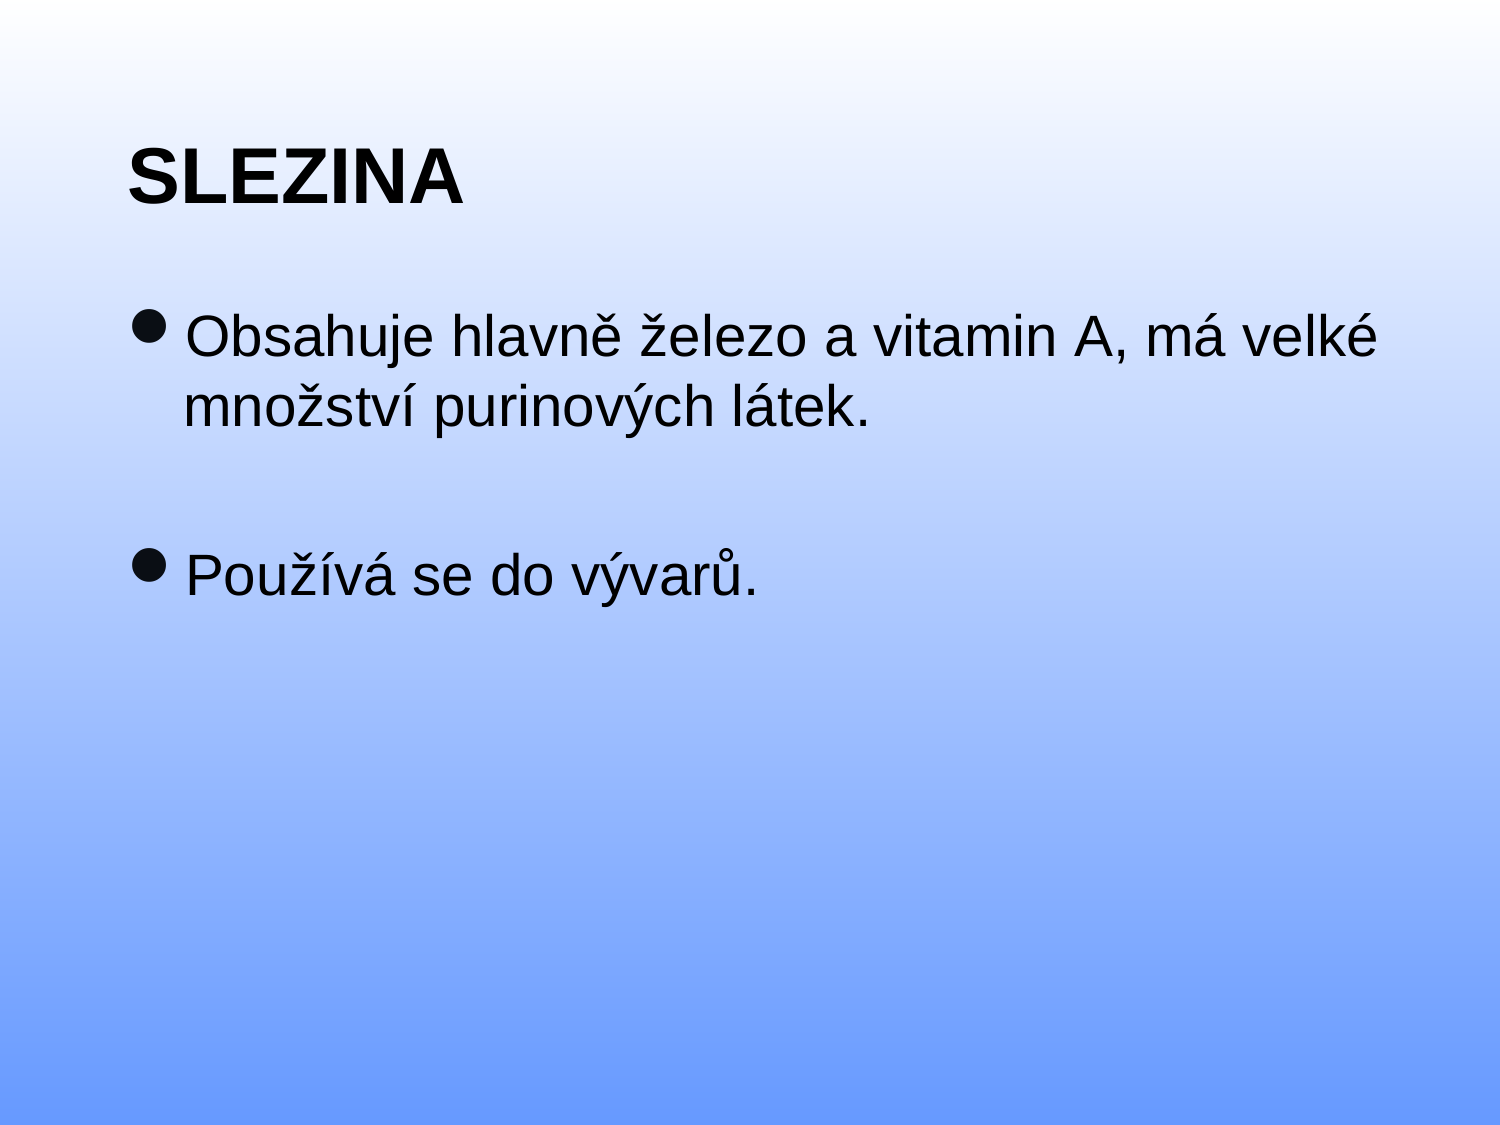

# SLEZINA
Obsahuje hlavně železo a vitamin A, má velké množství purinových látek.
Používá se do vývarů.